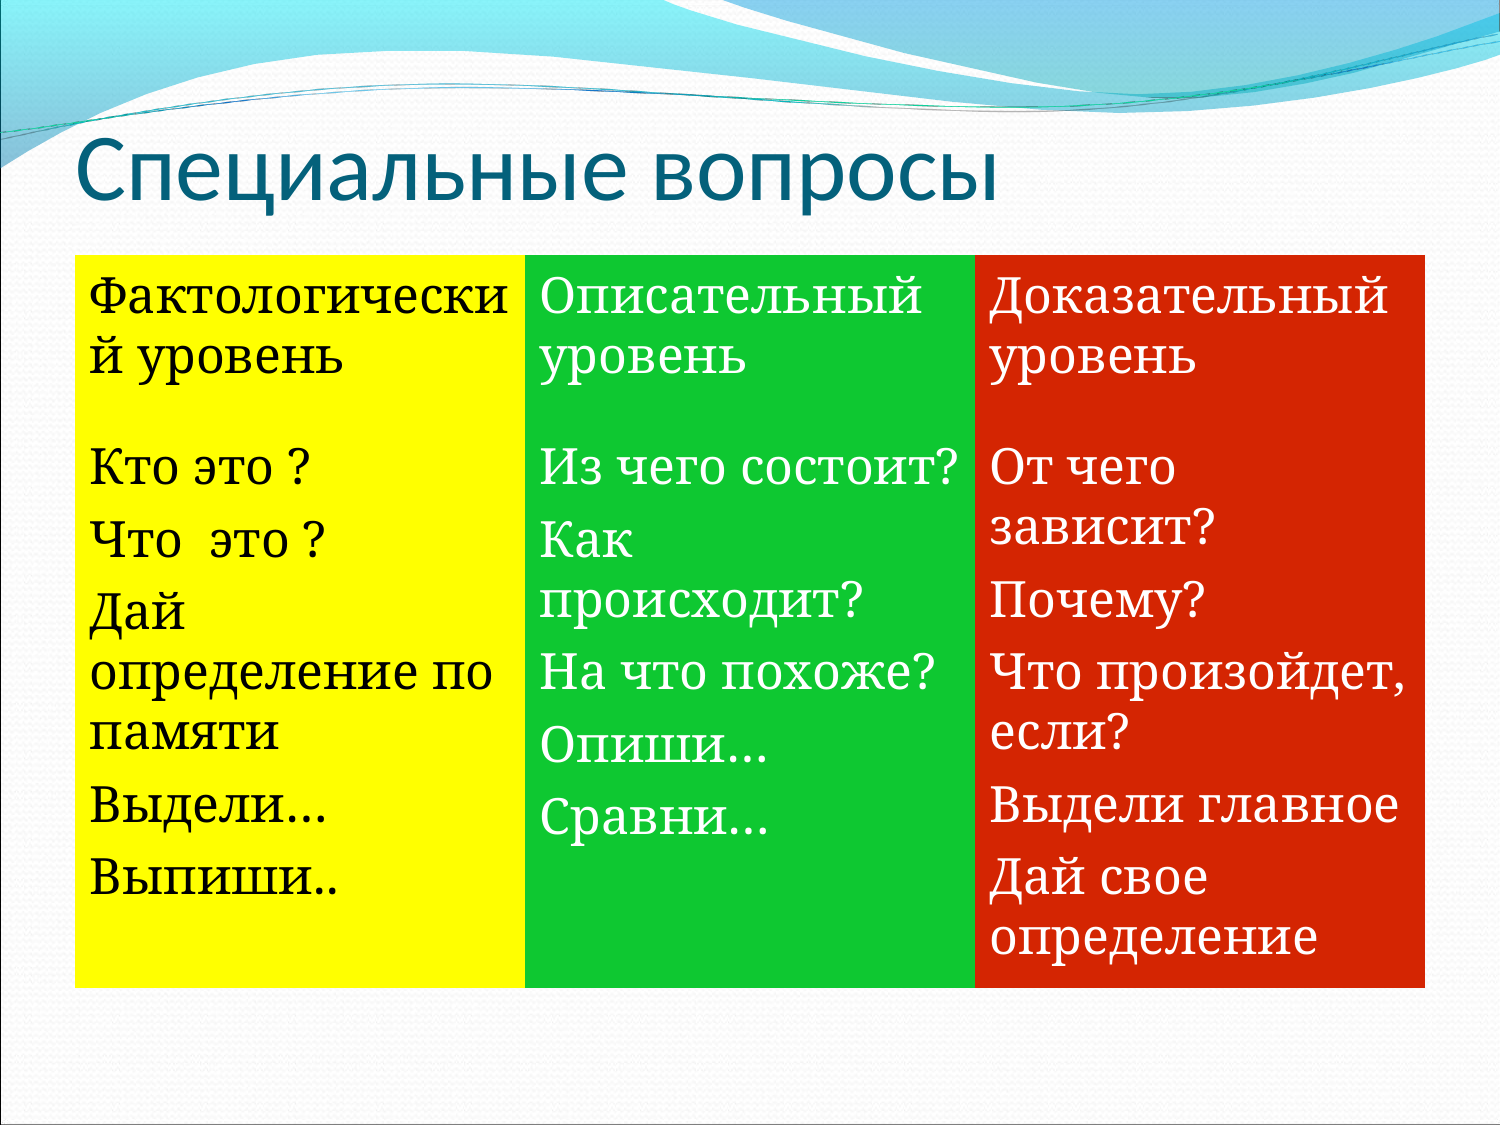

# Специальные вопросы
| Фактологический уровень | Описательный уровень | Доказательный уровень |
| --- | --- | --- |
| Кто это ? Что это ? Дай определение по памяти Выдели… Выпиши.. | Из чего состоит? Как происходит? На что похоже? Опиши… Сравни… | От чего зависит? Почему? Что произойдет, если? Выдели главное Дай свое определение |